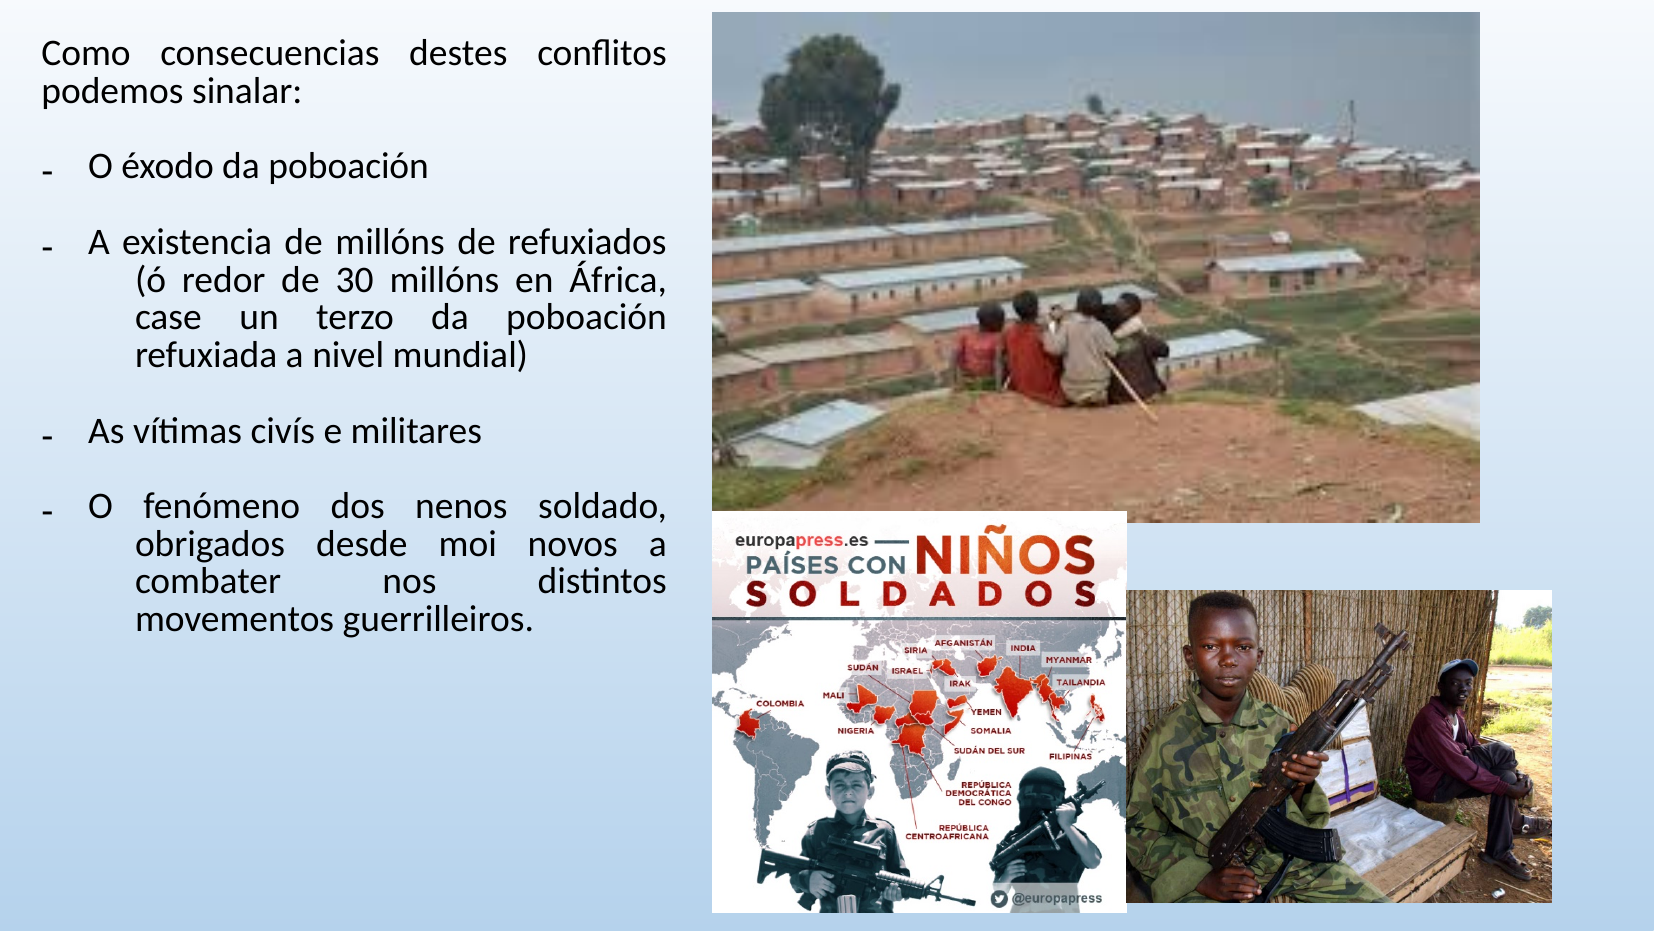

Como consecuencias destes conflitos podemos sinalar:
O éxodo da poboación
A existencia de millóns de refuxiados (ó redor de 30 millóns en África, case un terzo da poboación refuxiada a nivel mundial)
As vítimas civís e militares
O fenómeno dos nenos soldado, obrigados desde moi novos a combater nos distintos movementos guerrilleiros.